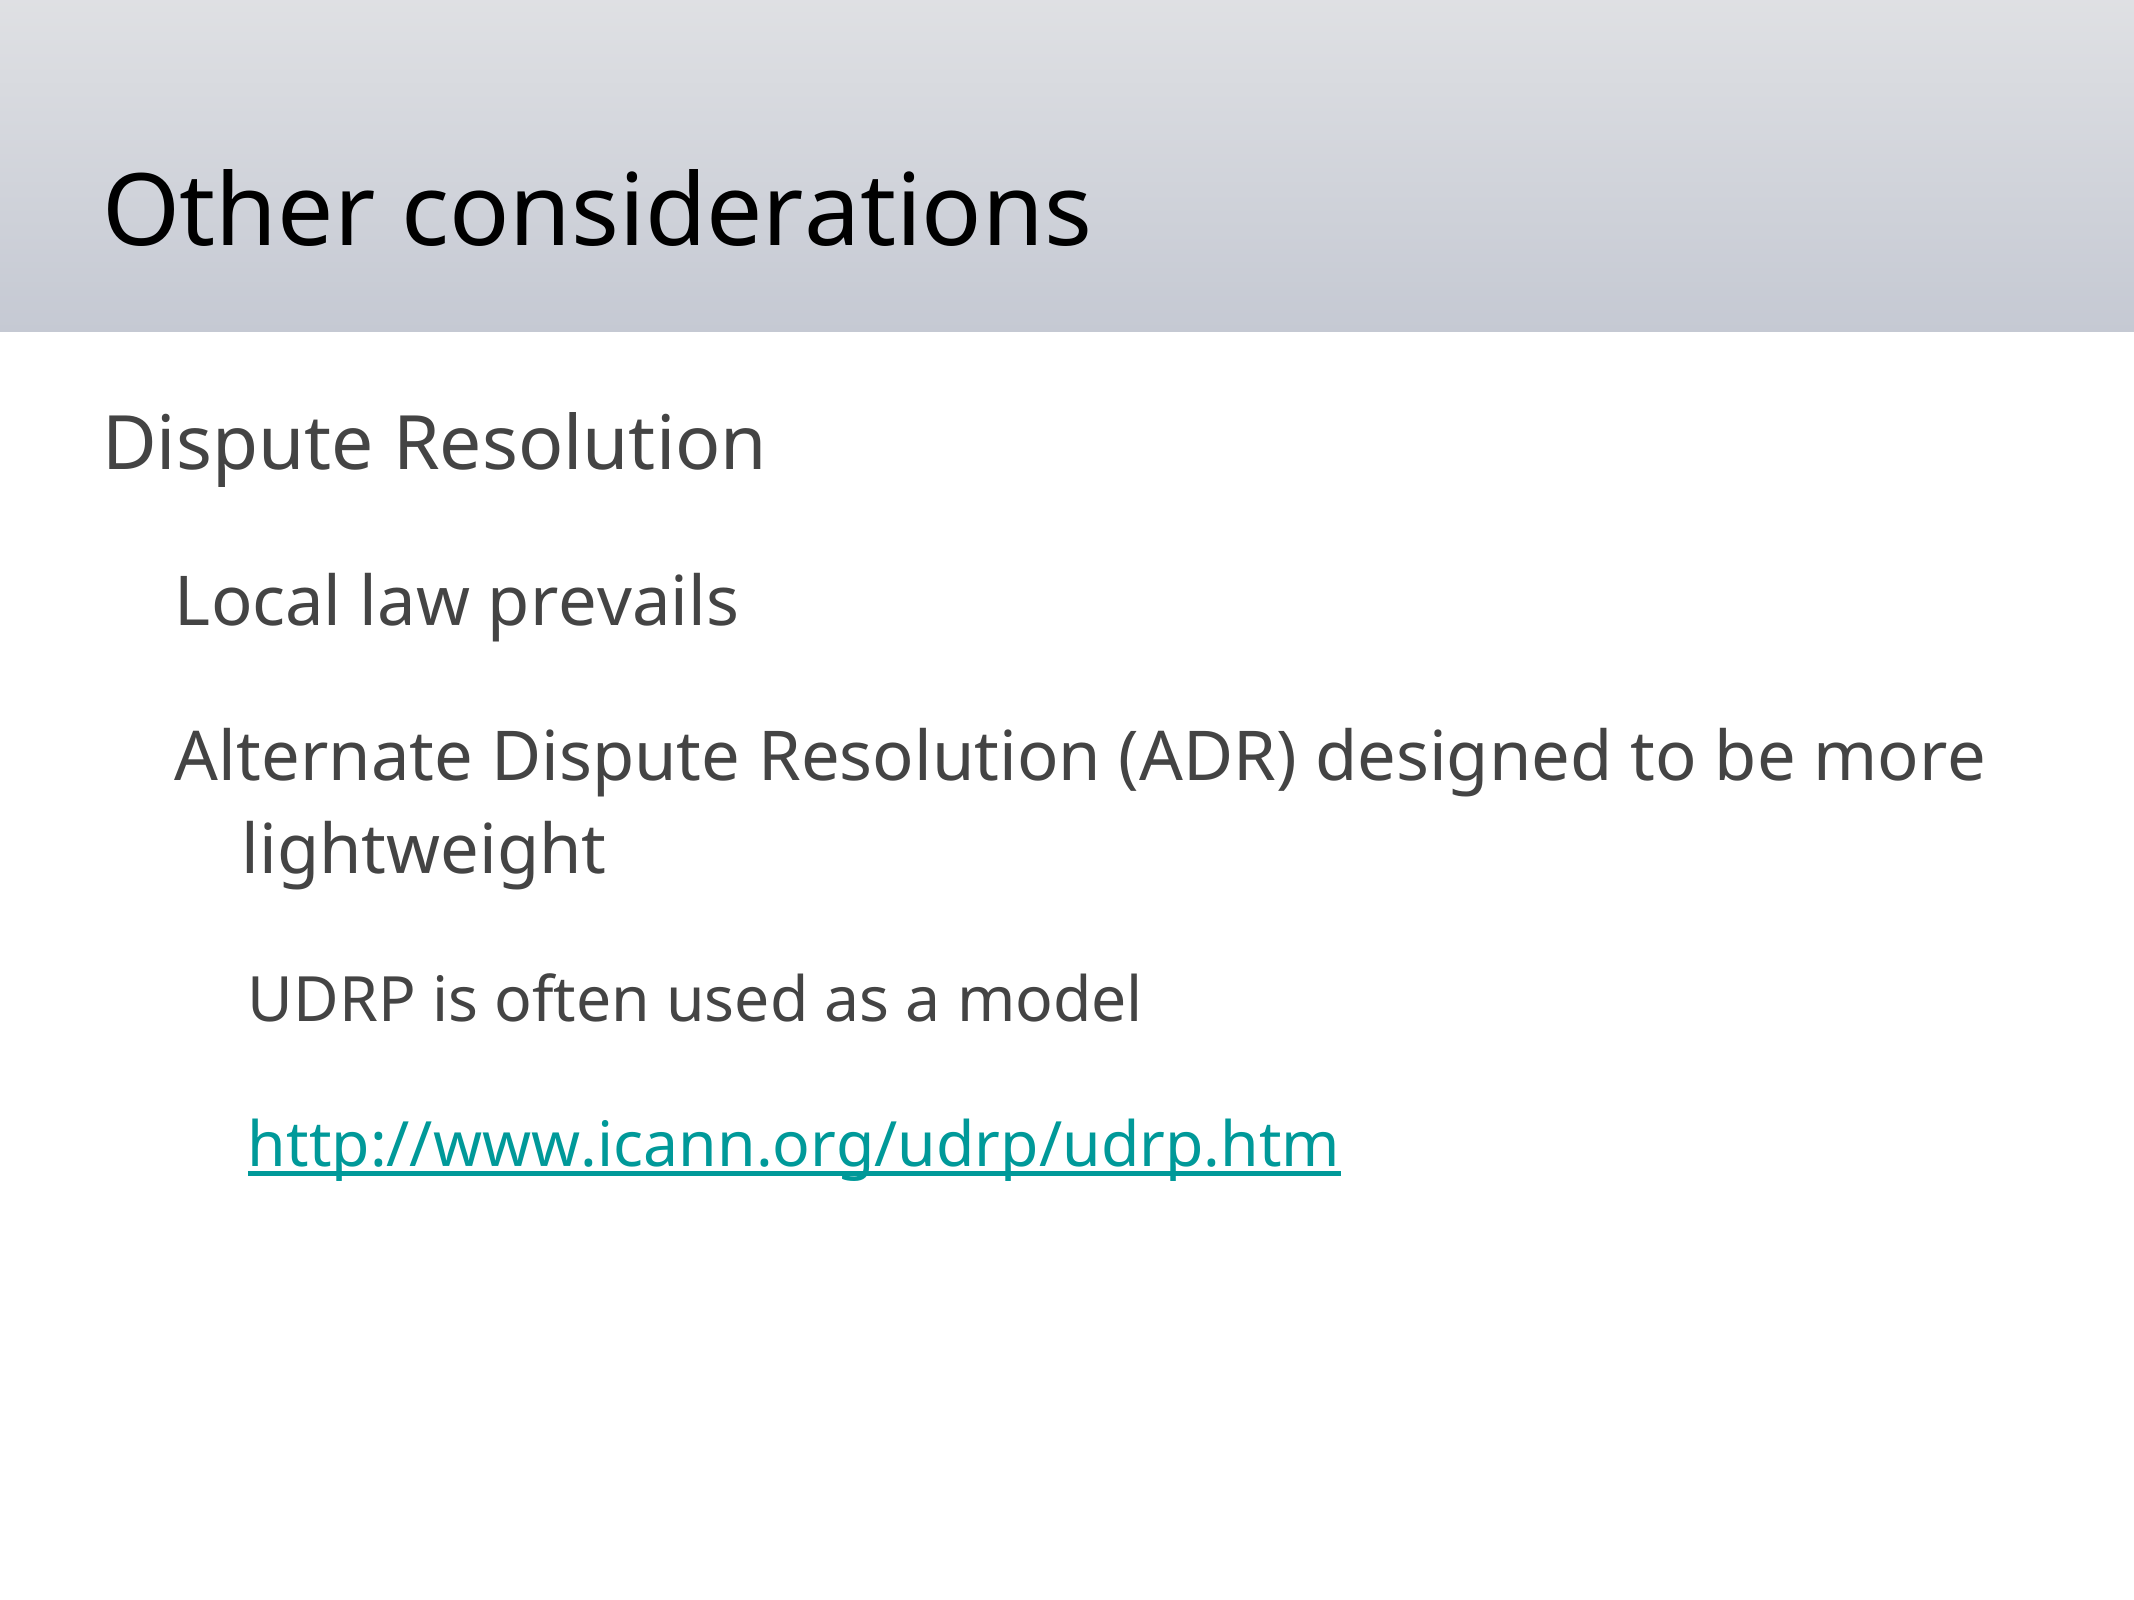

# Other considerations
Dispute Resolution
Local law prevails
Alternate Dispute Resolution (ADR) designed to be more lightweight
UDRP is often used as a model
http://www.icann.org/udrp/udrp.htm